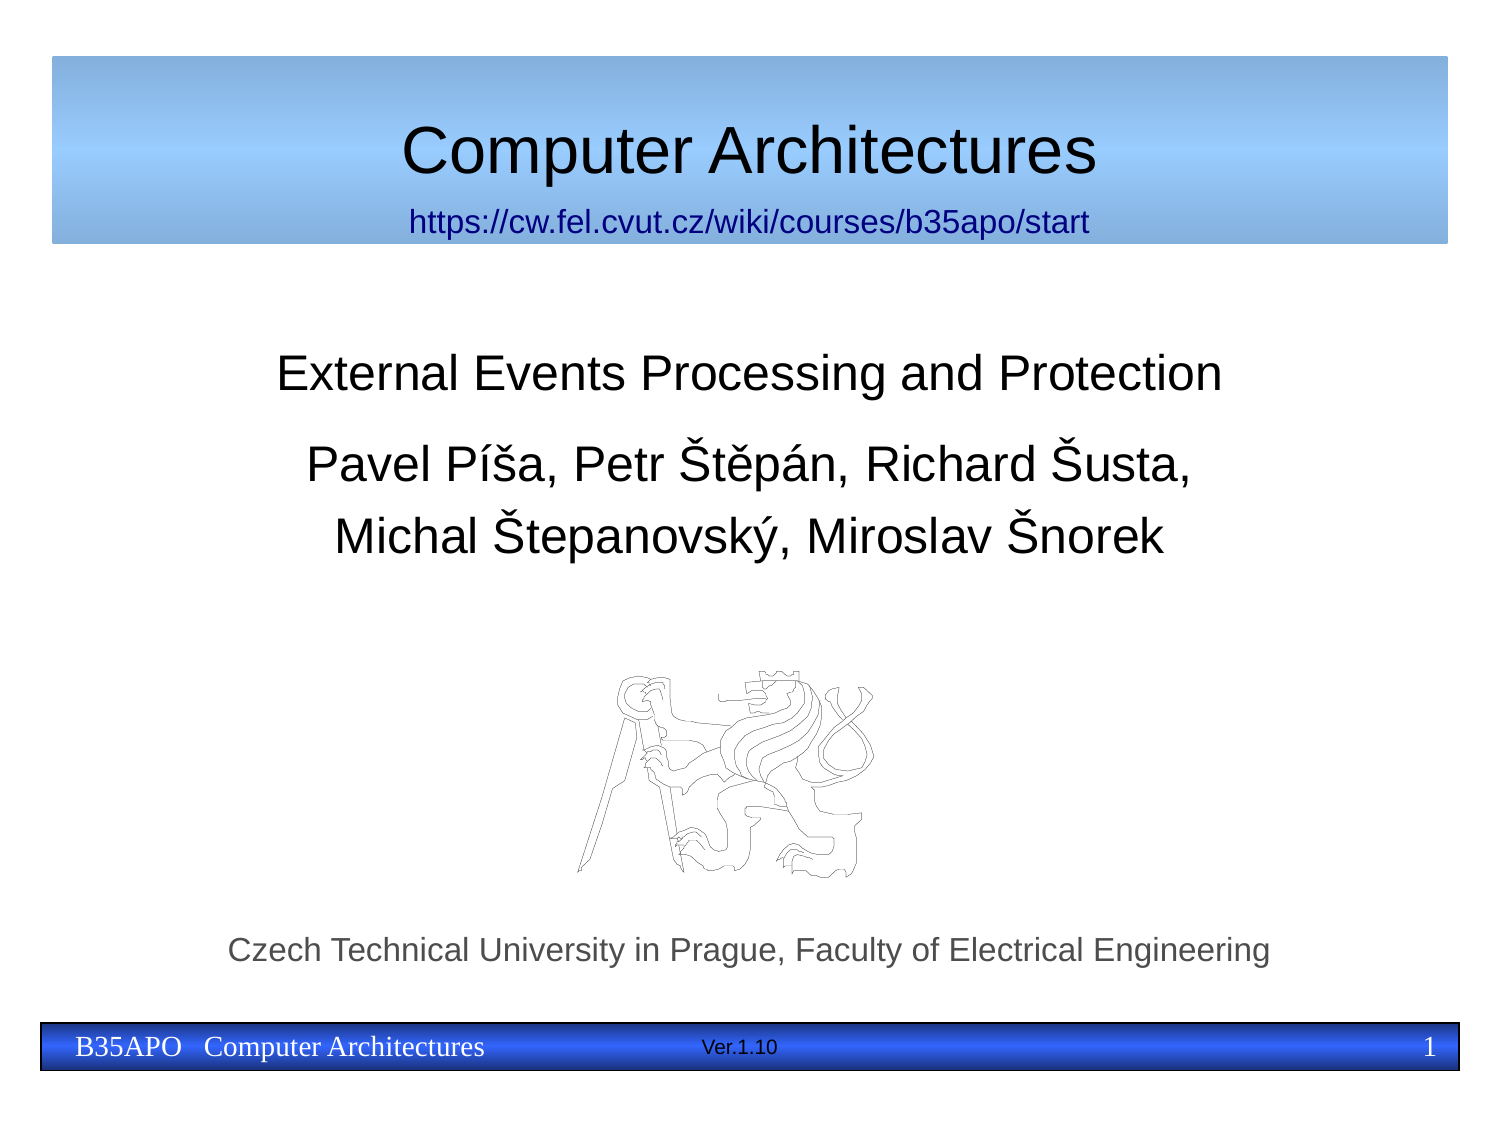

# Computer Architectures
https://cw.fel.cvut.cz/wiki/courses/b35apo/start
External Events Processing and Protection
Pavel Píša, Petr Štěpán, Richard Šusta,
Michal Štepanovský, Miroslav Šnorek
Czech Technical University in Prague, Faculty of Electrical Engineering
B35APO Computer Architectures
1
Ver.1.10